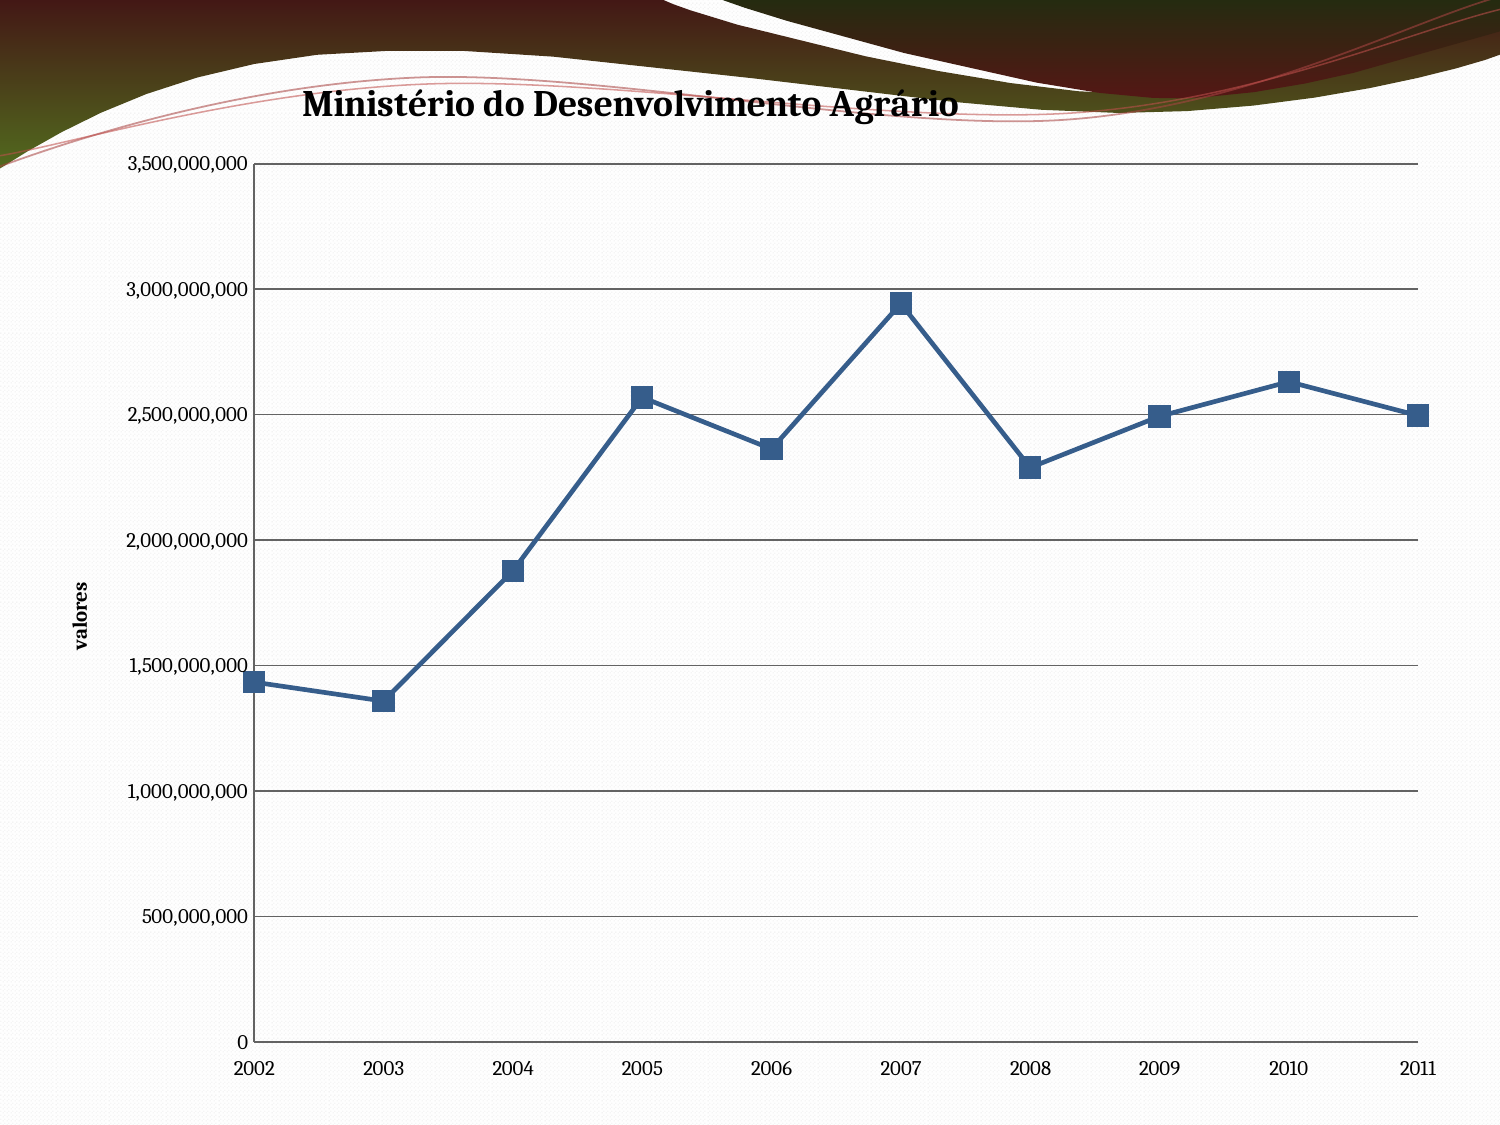

### Chart: Ministério do Desenvolvimento Agrário
| Category | Série1 |
|---|---|
| 2002 | 1434005467.0 |
| 2003 | 1358452786.0 |
| 2004 | 1877146775.0 |
| 2005 | 2568927328.0 |
| 2006 | 2363153158.0 |
| 2007 | 2943106587.0 |
| 2008 | 2289154879.0 |
| 2009 | 2493379271.0 |
| 2010 | 2631327229.0 |
| 2011 | 2496148151.0 |